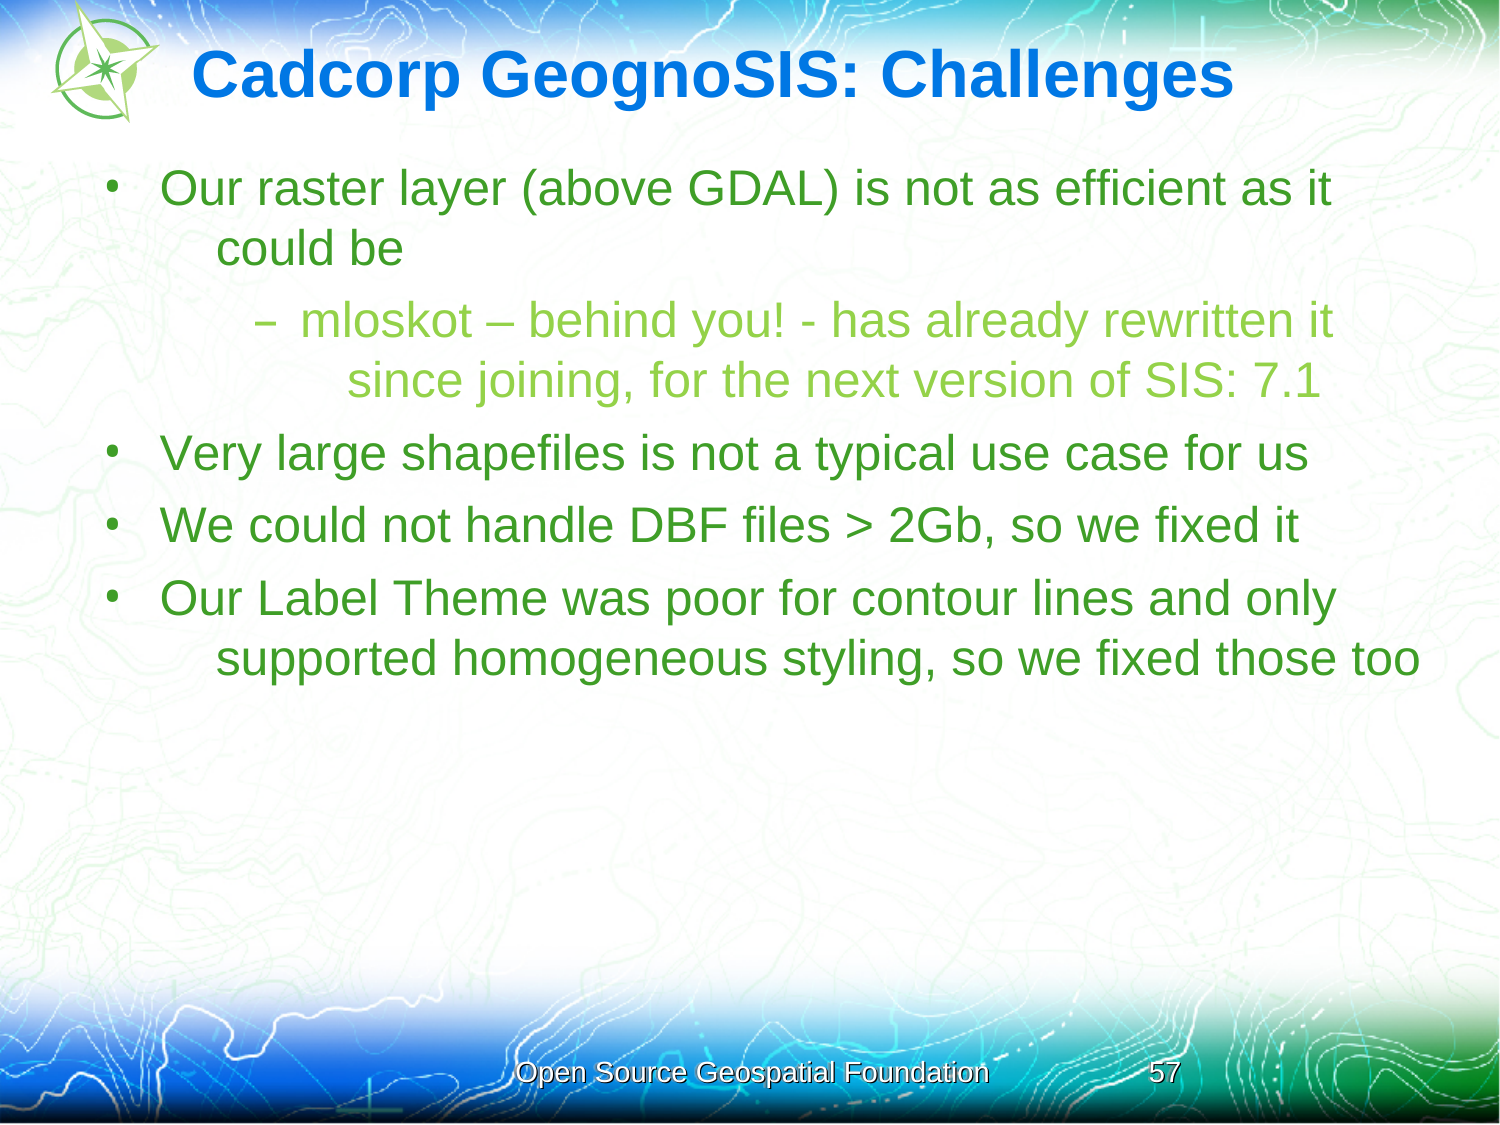

# Cadcorp GeognoSIS: Challenges
Our raster layer (above GDAL) is not as efficient as it could be
mloskot – behind you! - has already rewritten it since joining, for the next version of SIS: 7.1
Very large shapefiles is not a typical use case for us
We could not handle DBF files > 2Gb, so we fixed it
Our Label Theme was poor for contour lines and only supported homogeneous styling, so we fixed those too
Open Source Geospatial Foundation